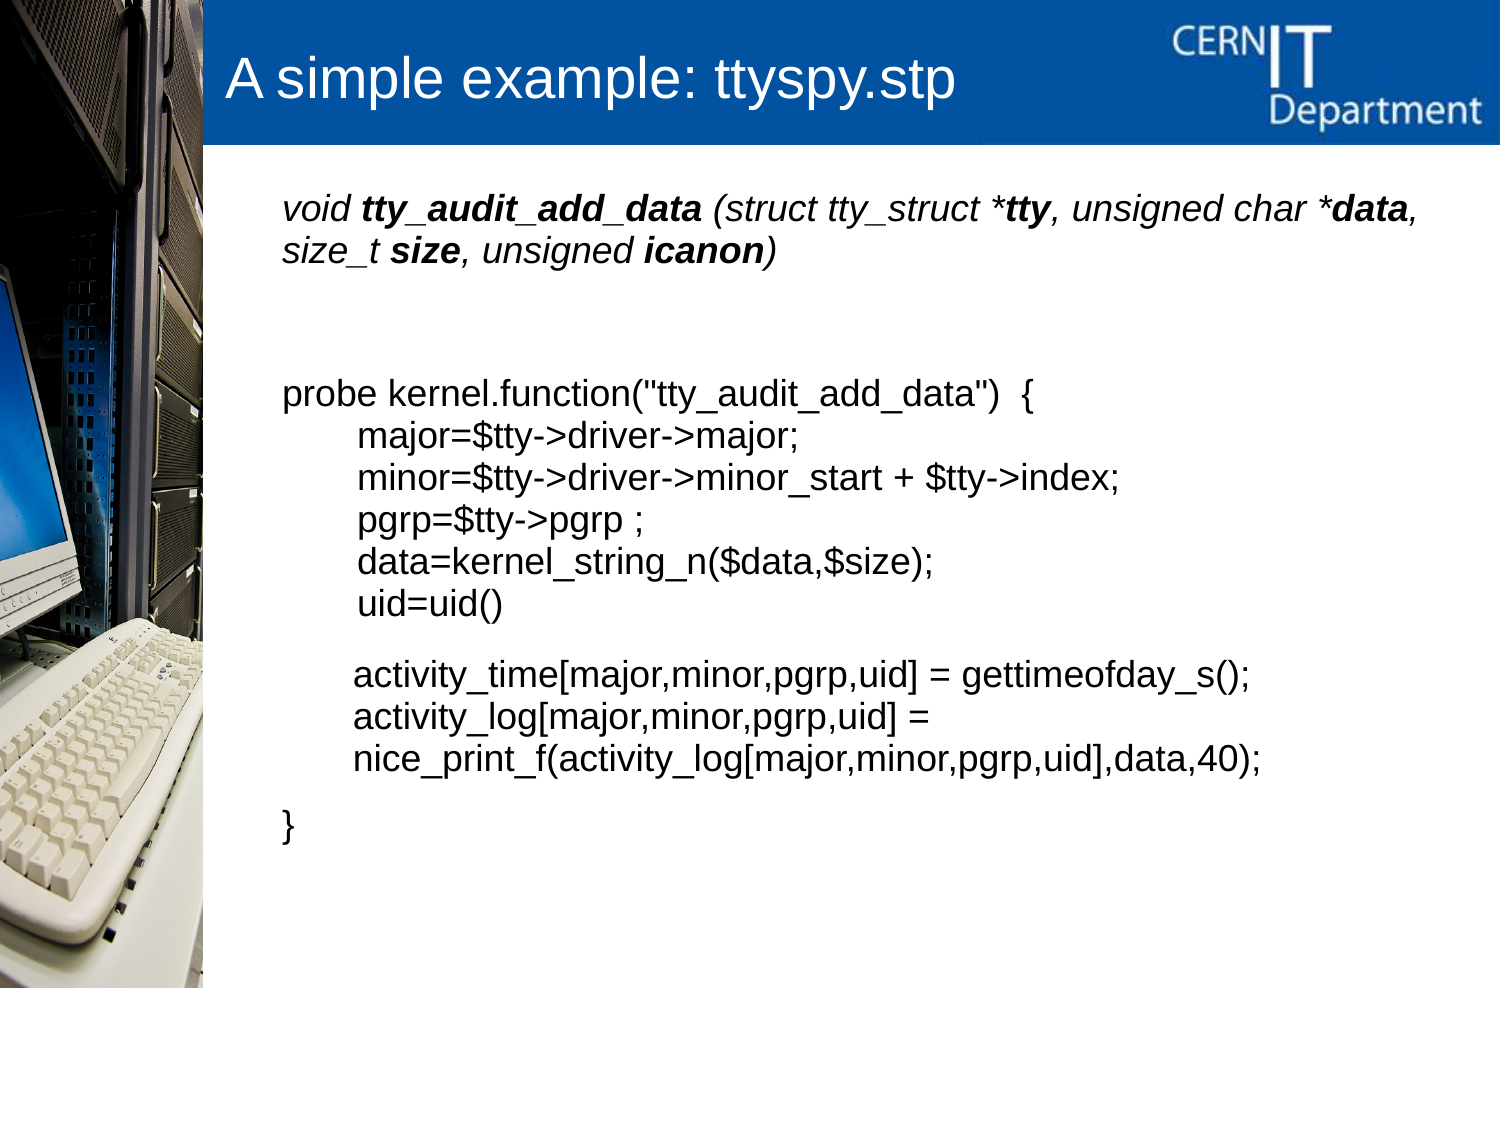

# A simple example: ttyspy.stp
void tty_audit_add_data (struct tty_struct *tty, unsigned char *data, size_t size, unsigned icanon)
probe kernel.function("tty_audit_add_data") {
	major=$tty->driver->major;
	minor=$tty->driver->minor_start + $tty->index;
	pgrp=$tty->pgrp ;
	data=kernel_string_n($data,$size);
	uid=uid()
activity_time[major,minor,pgrp,uid] = gettimeofday_s();
activity_log[major,minor,pgrp,uid] =
nice_print_f(activity_log[major,minor,pgrp,uid],data,40);
}